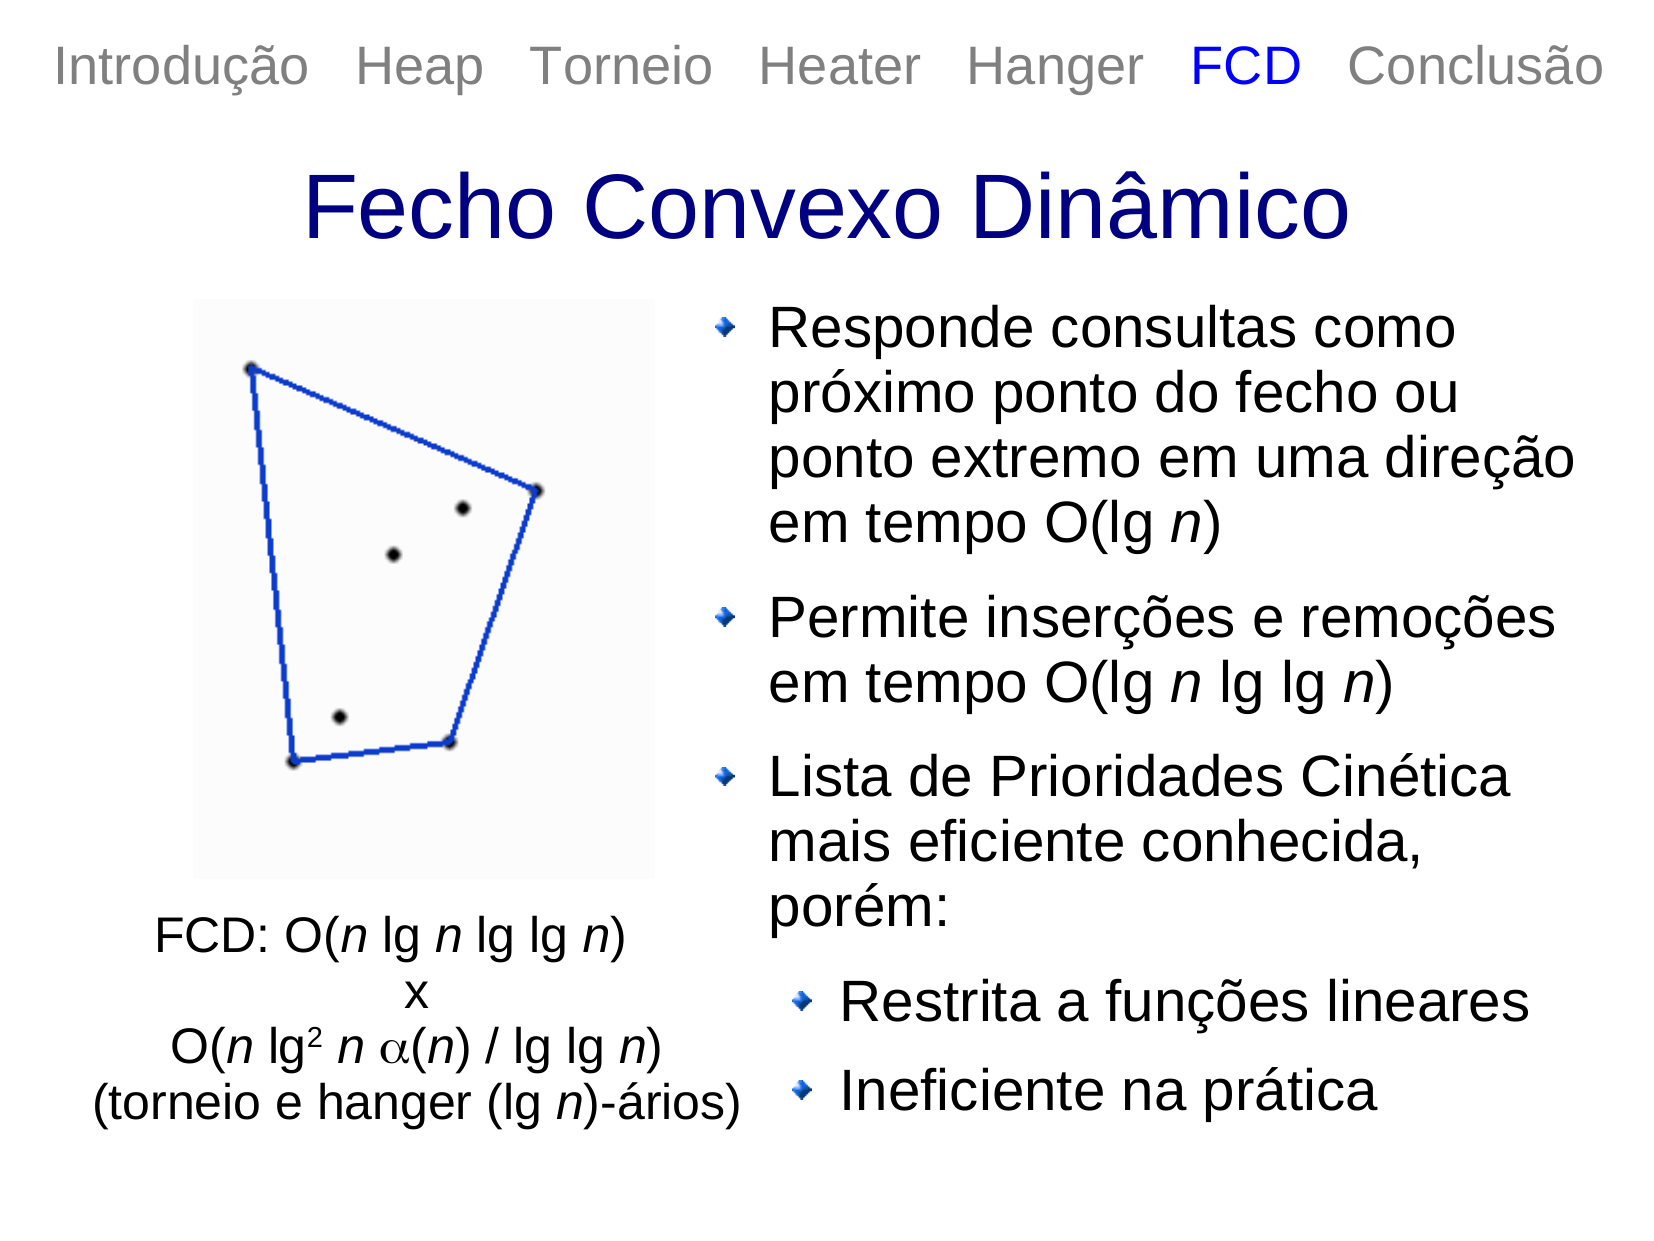

Introdução Heap Torneio Heater Hanger FCD Conclusão
# Fecho Convexo Dinâmico
Responde consultas como próximo ponto do fecho ou ponto extremo em uma direção em tempo O(lg n)
Permite inserções e remoções em tempo O(lg n lg lg n)
Lista de Prioridades Cinética mais eficiente conhecida, porém:
Restrita a funções lineares
Ineficiente na prática
FCD: O(n lg n lg lg n)
x
O(n lg2 n (n) / lg lg n)
(torneio e hanger (lg n)-ários)